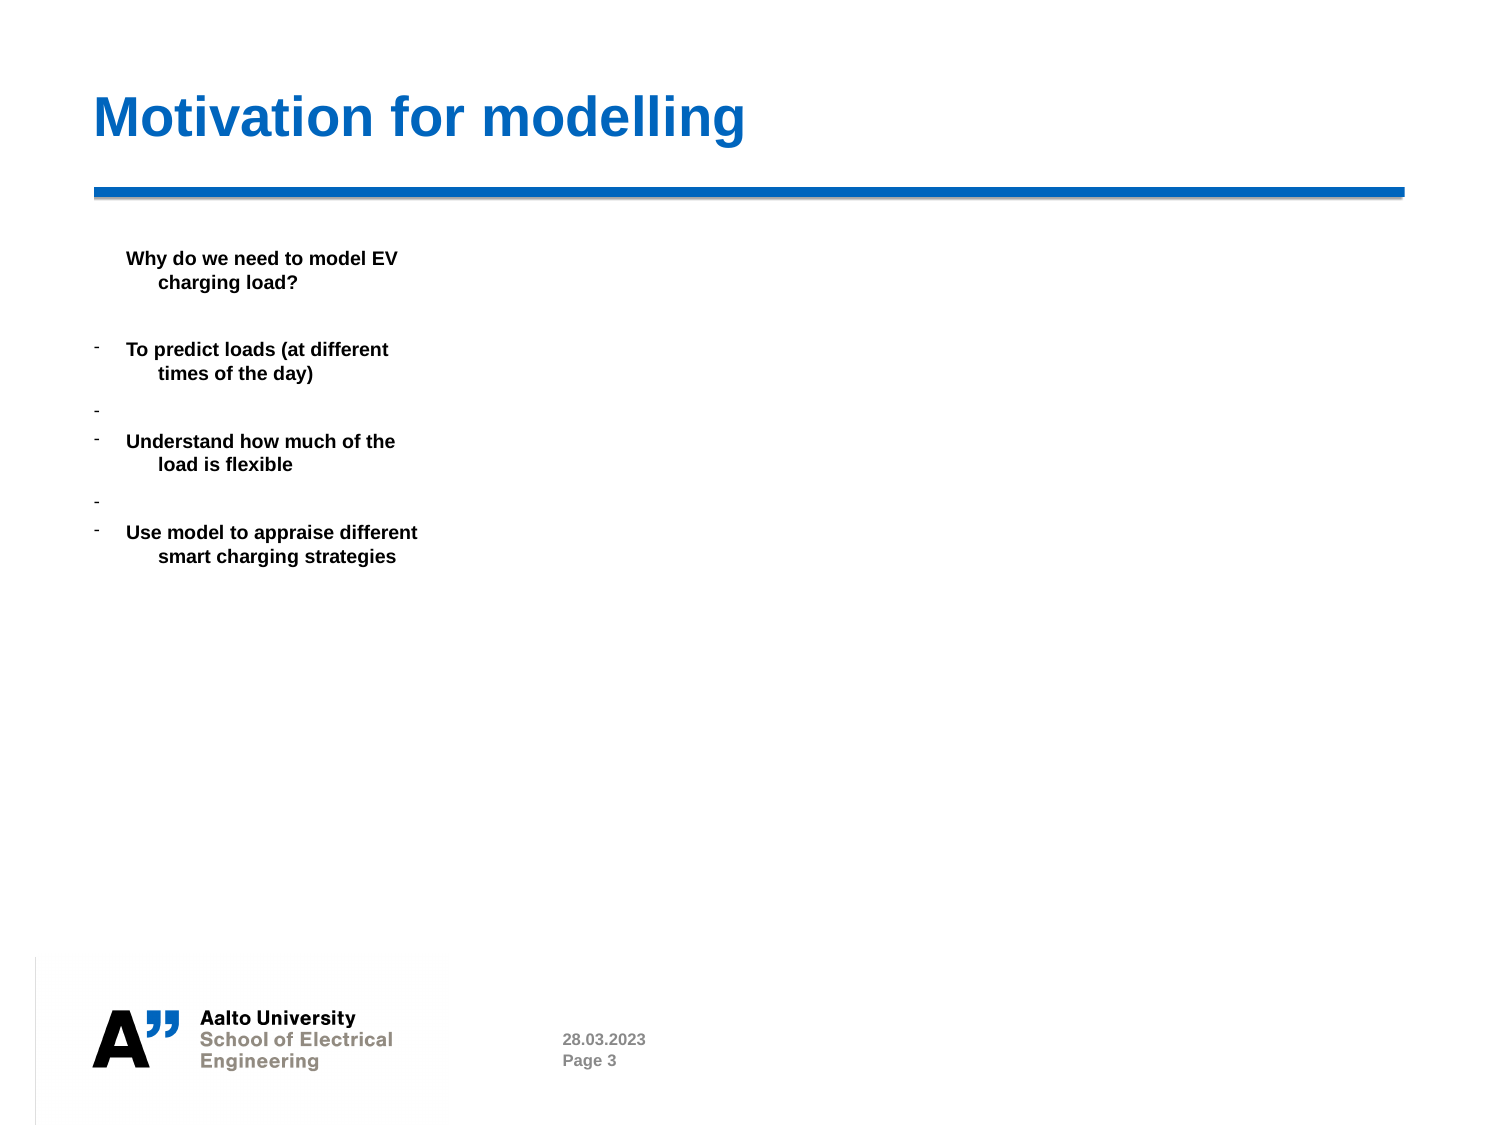

Motivation for modelling
# Why do we need to model EV charging load?
To predict loads (at different times of the day)
Understand how much of the load is flexible
Use model to appraise different smart charging strategies
28.03.2023
Page 3